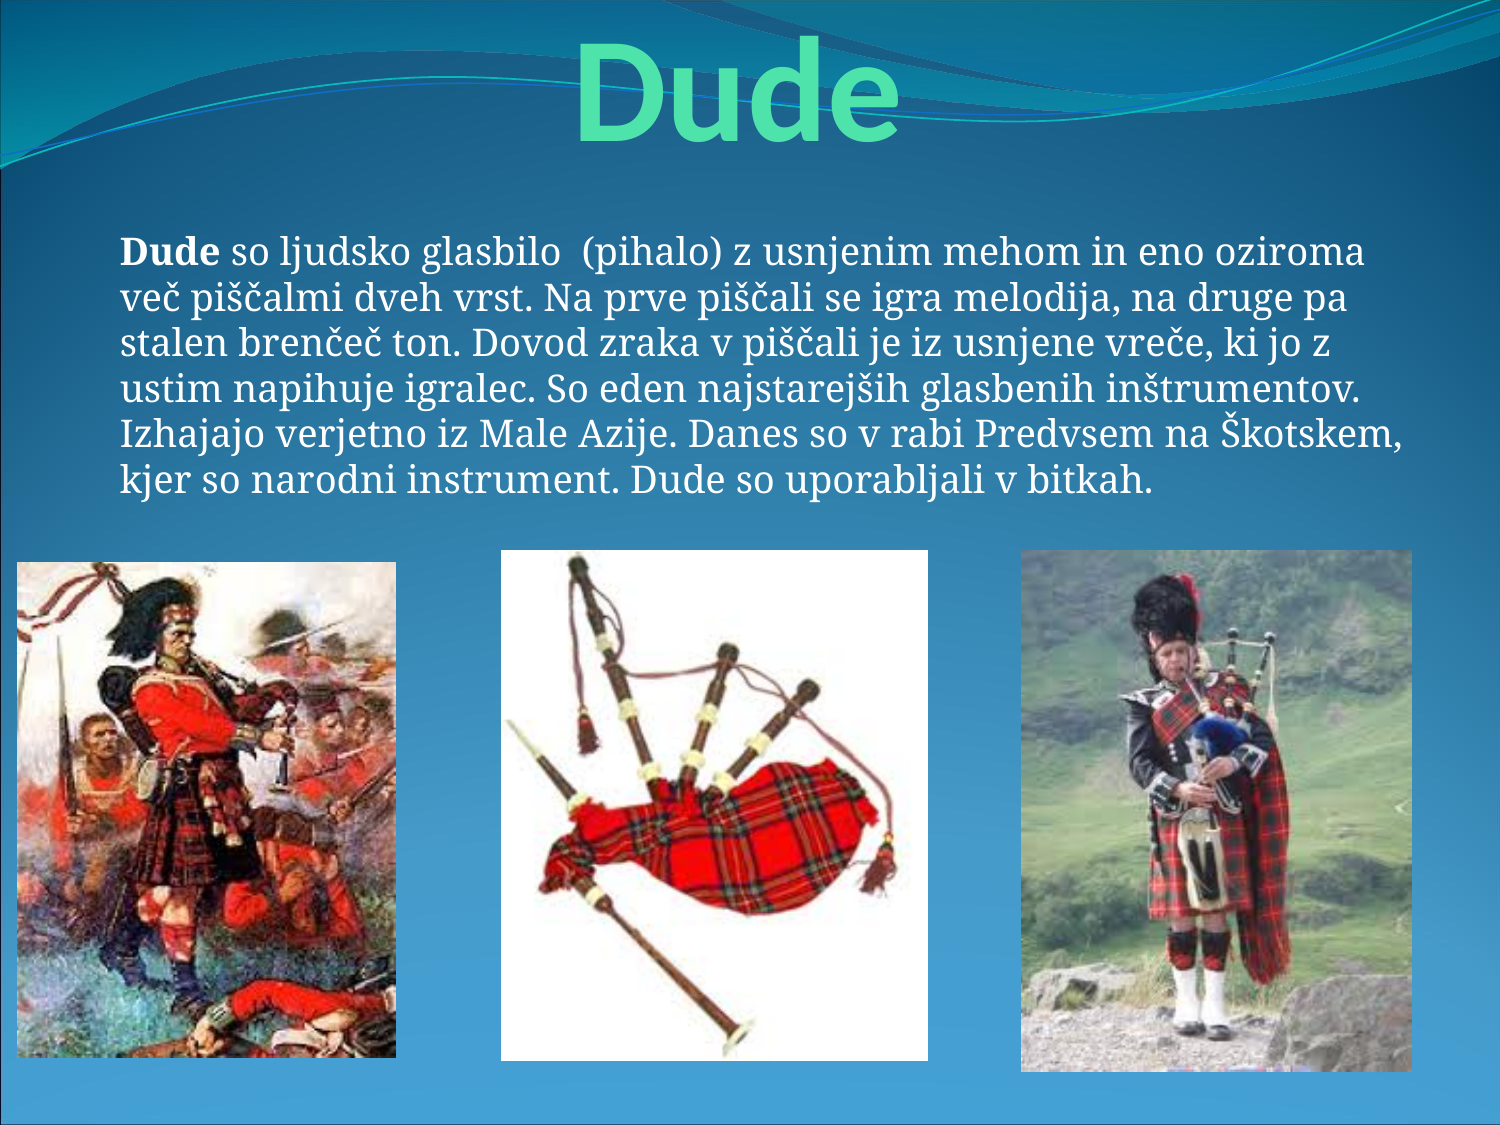

# Dude
Dude so ljudsko glasbilo  (pihalo) z usnjenim mehom in eno oziroma več piščalmi dveh vrst. Na prve piščali se igra melodija, na druge pa stalen brenčeč ton. Dovod zraka v piščali je iz usnjene vreče, ki jo z ustim napihuje igralec. So eden najstarejših glasbenih inštrumentov. Izhajajo verjetno iz Male Azije. Danes so v rabi Predvsem na Škotskem, kjer so narodni instrument. Dude so uporabljali v bitkah.